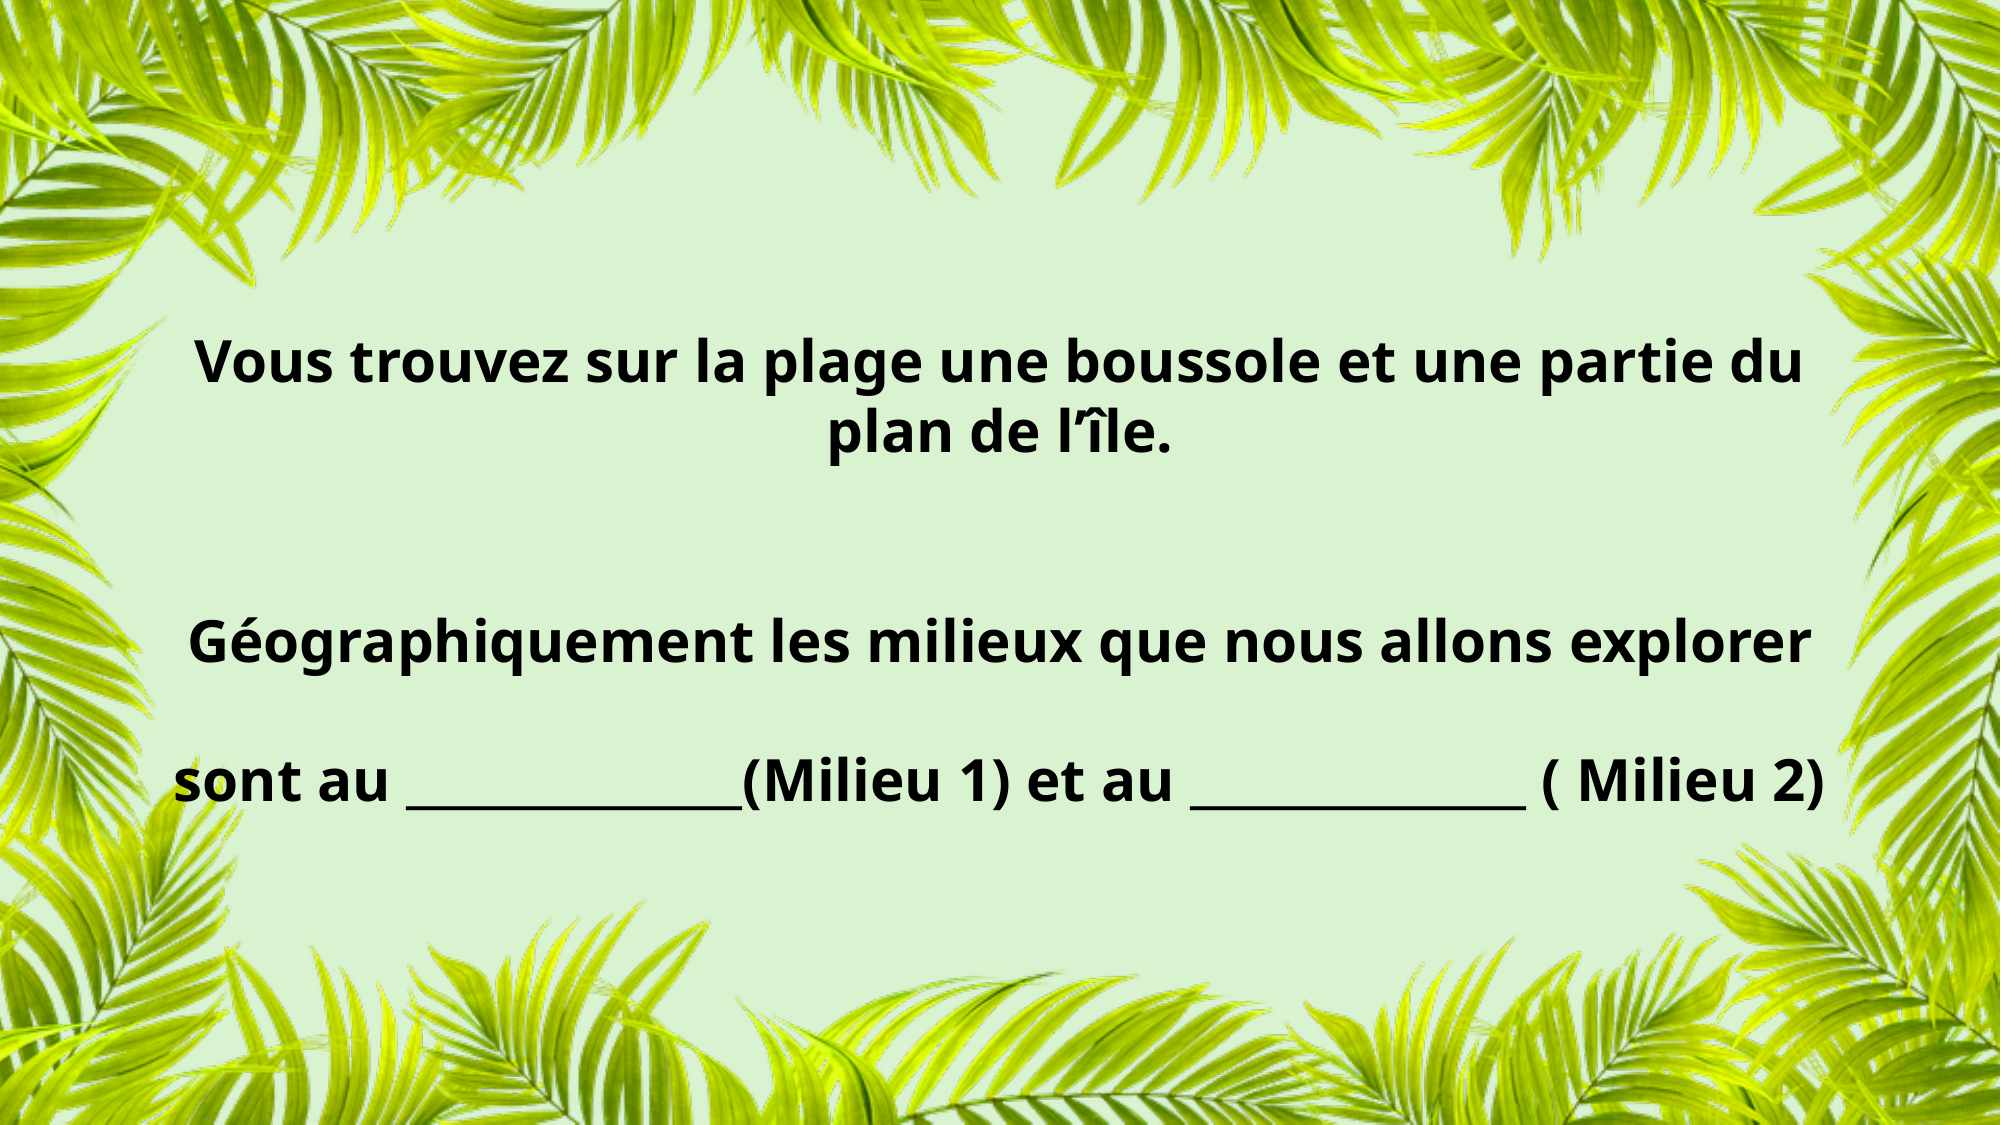

Vous trouvez sur la plage une boussole et une partie du plan de l’île.
Géographiquement les milieux que nous allons explorer sont au ______________(Milieu 1) et au ______________ ( Milieu 2)